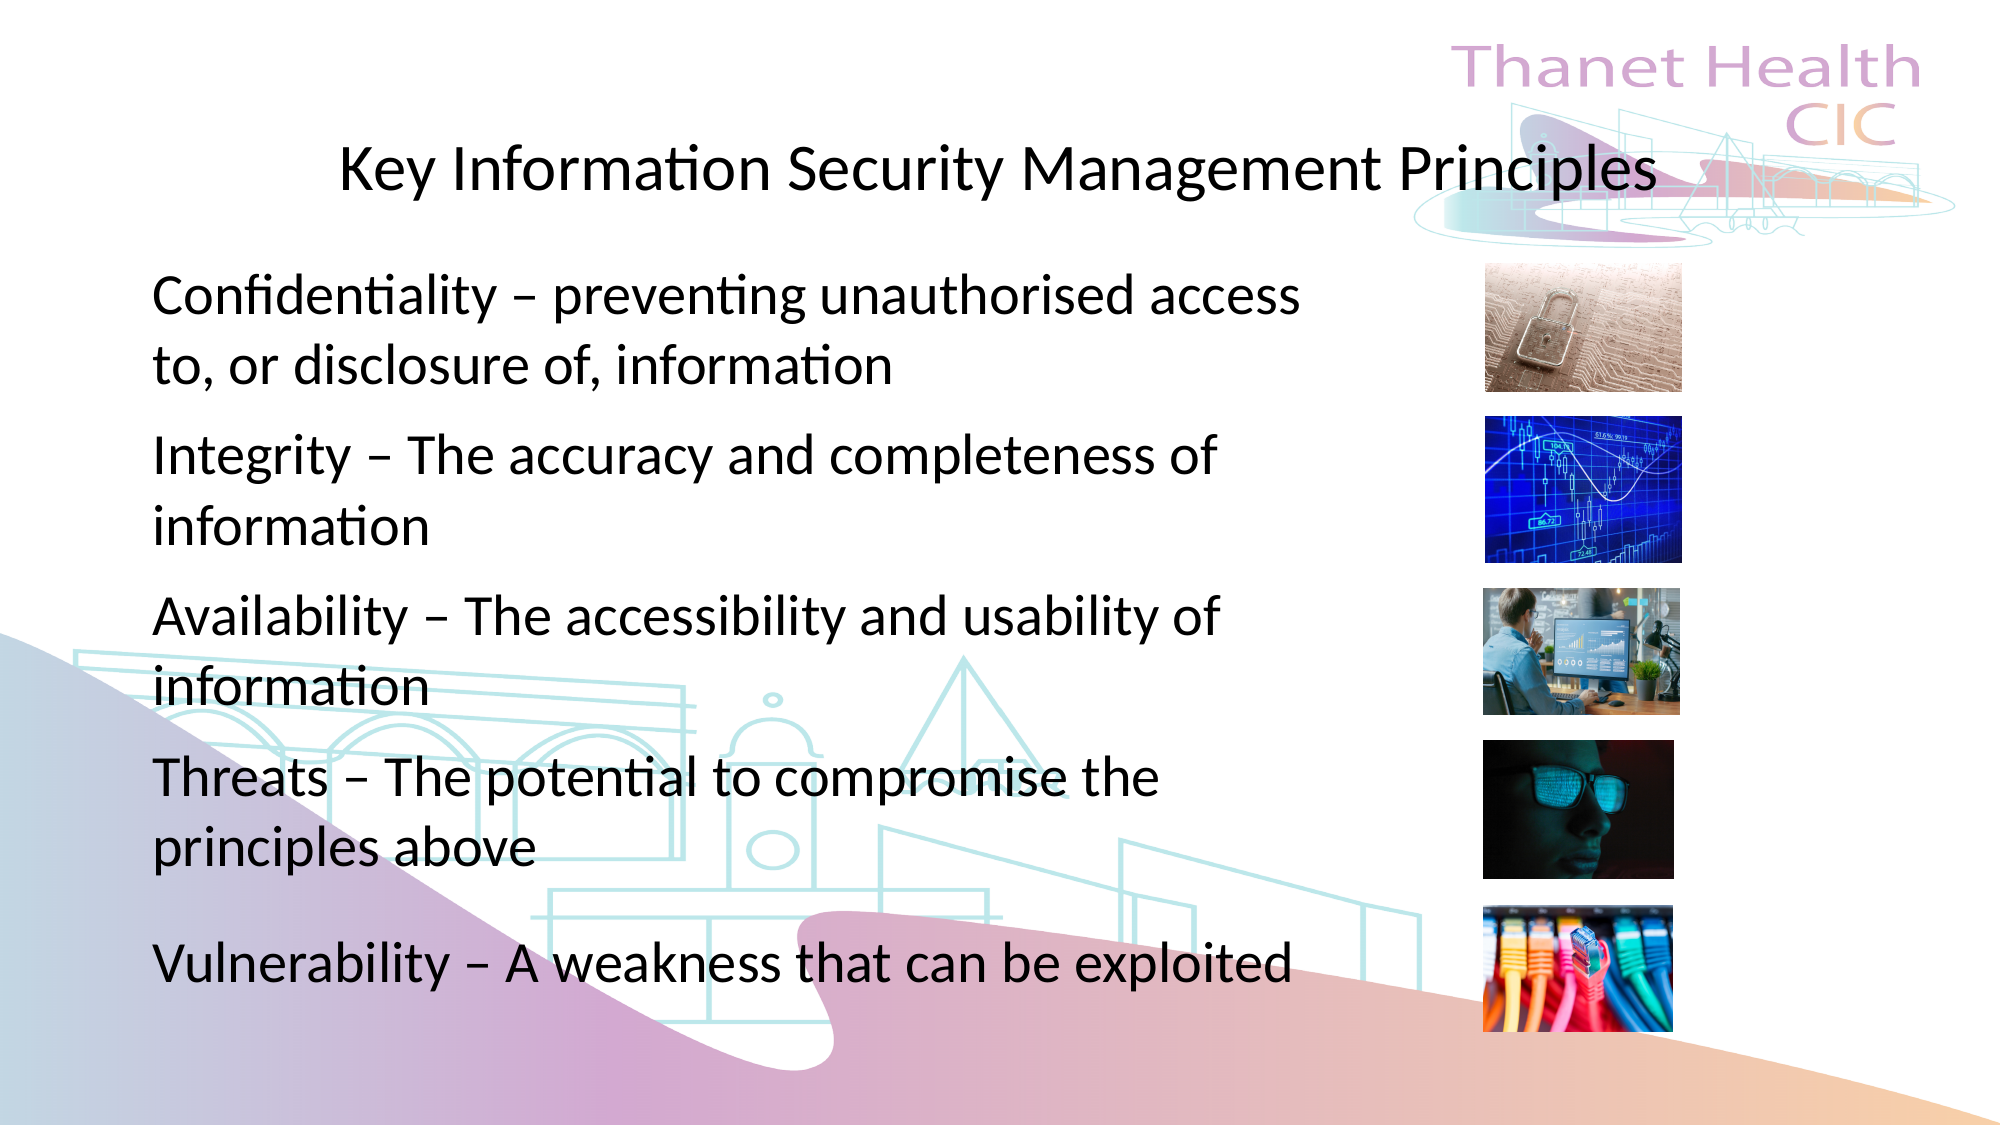

# Key Information Security Management Principles
Confidentiality – preventing unauthorised access to, or disclosure of, information
Integrity – The accuracy and completeness of information
Availability – The accessibility and usability of information
Threats – The potential to compromise the principles above
Vulnerability – A weakness that can be exploited